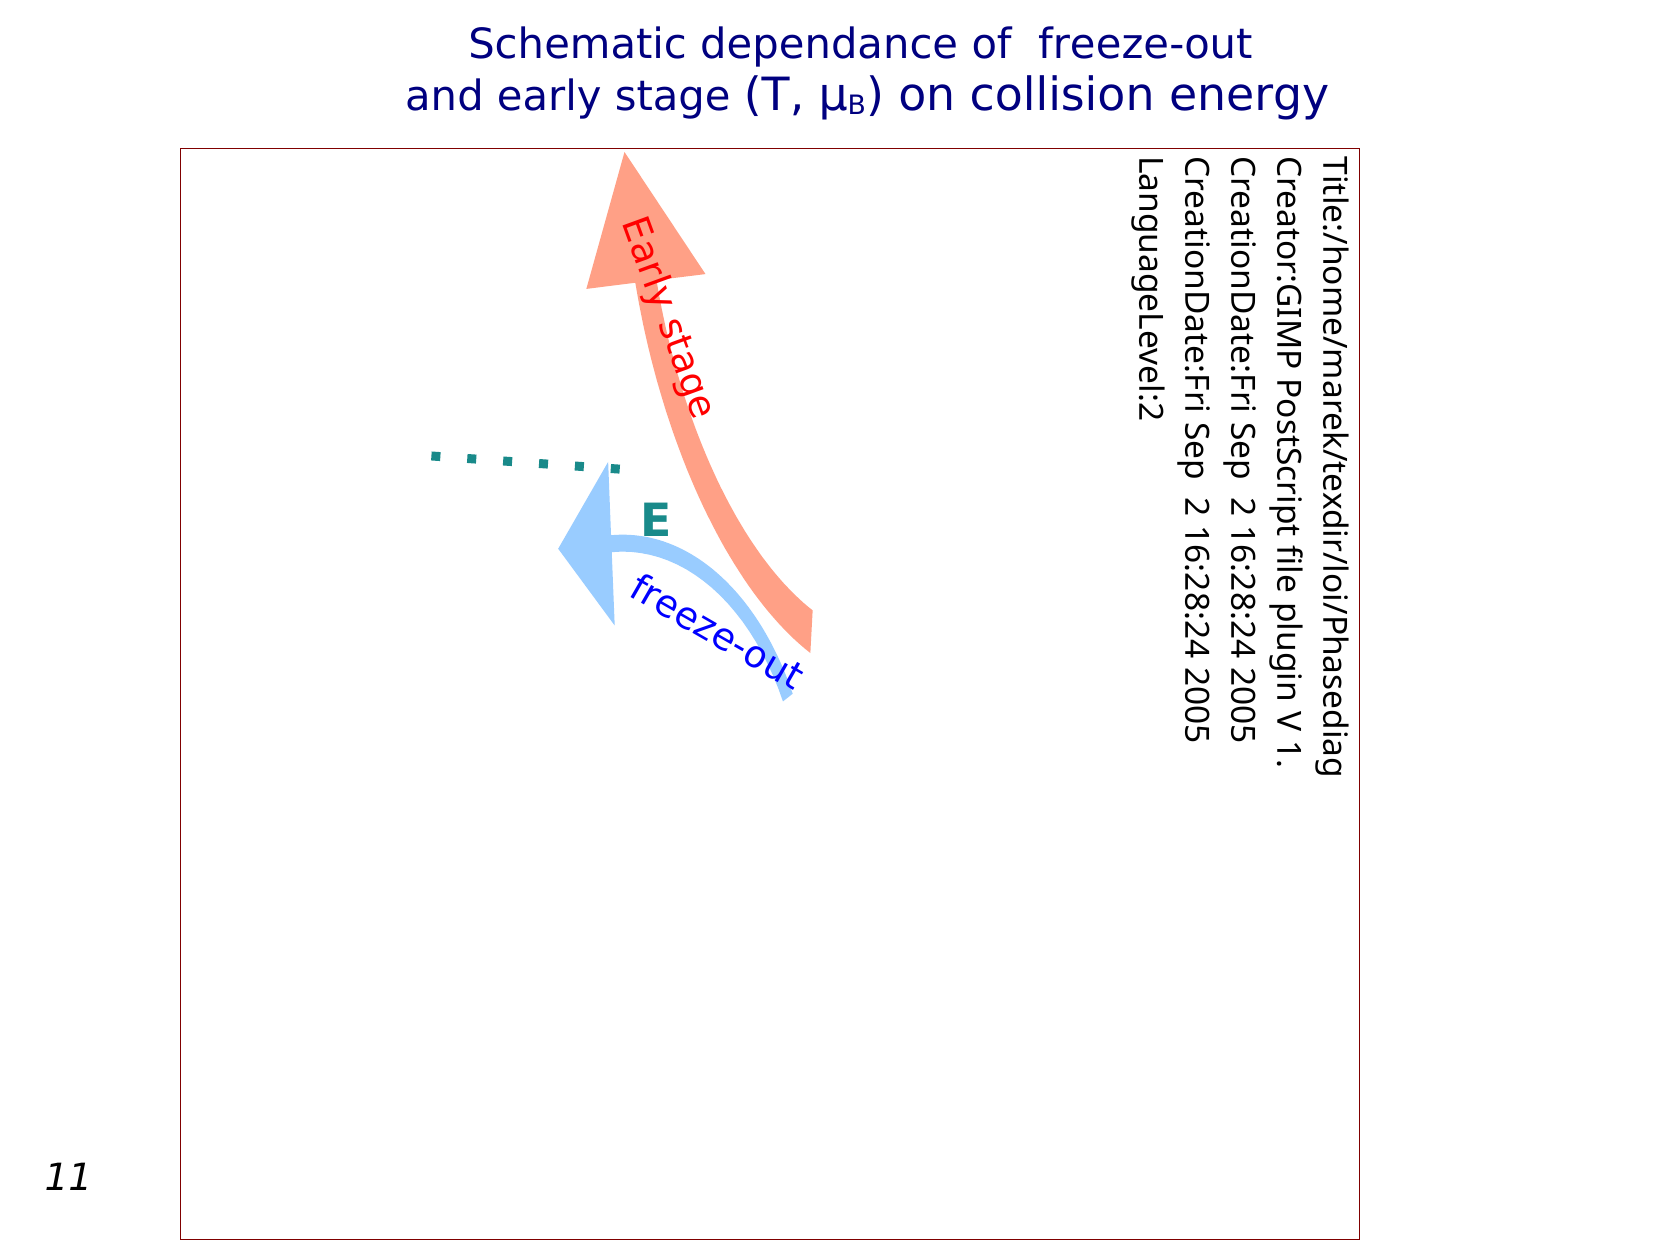

Schematic dependance of freeze-out
 and early stage (T, µB) on collision energy
Early stage
E
freeze-out